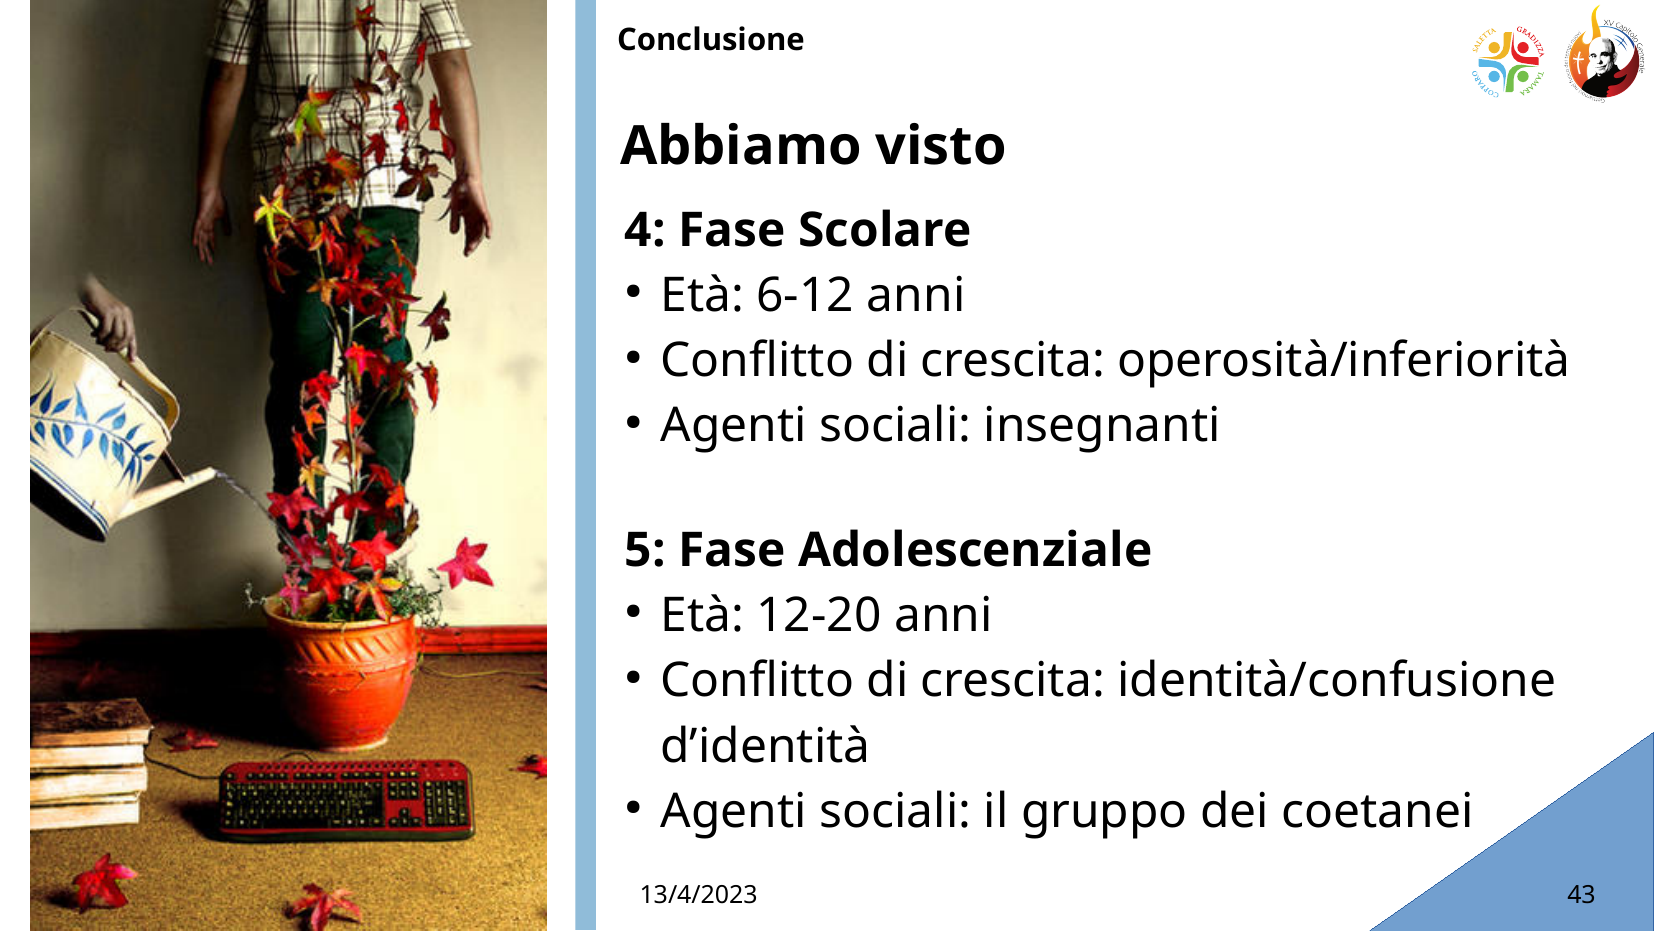

Conclusione
Abbiamo visto
# 4: Fase Scolare
Età: 6-12 anni
Conflitto di crescita: operosità/inferiorità
Agenti sociali: insegnanti
5: Fase Adolescenziale
Età: 12-20 anni
Conflitto di crescita: identità/confusione d’identità
Agenti sociali: il gruppo dei coetanei